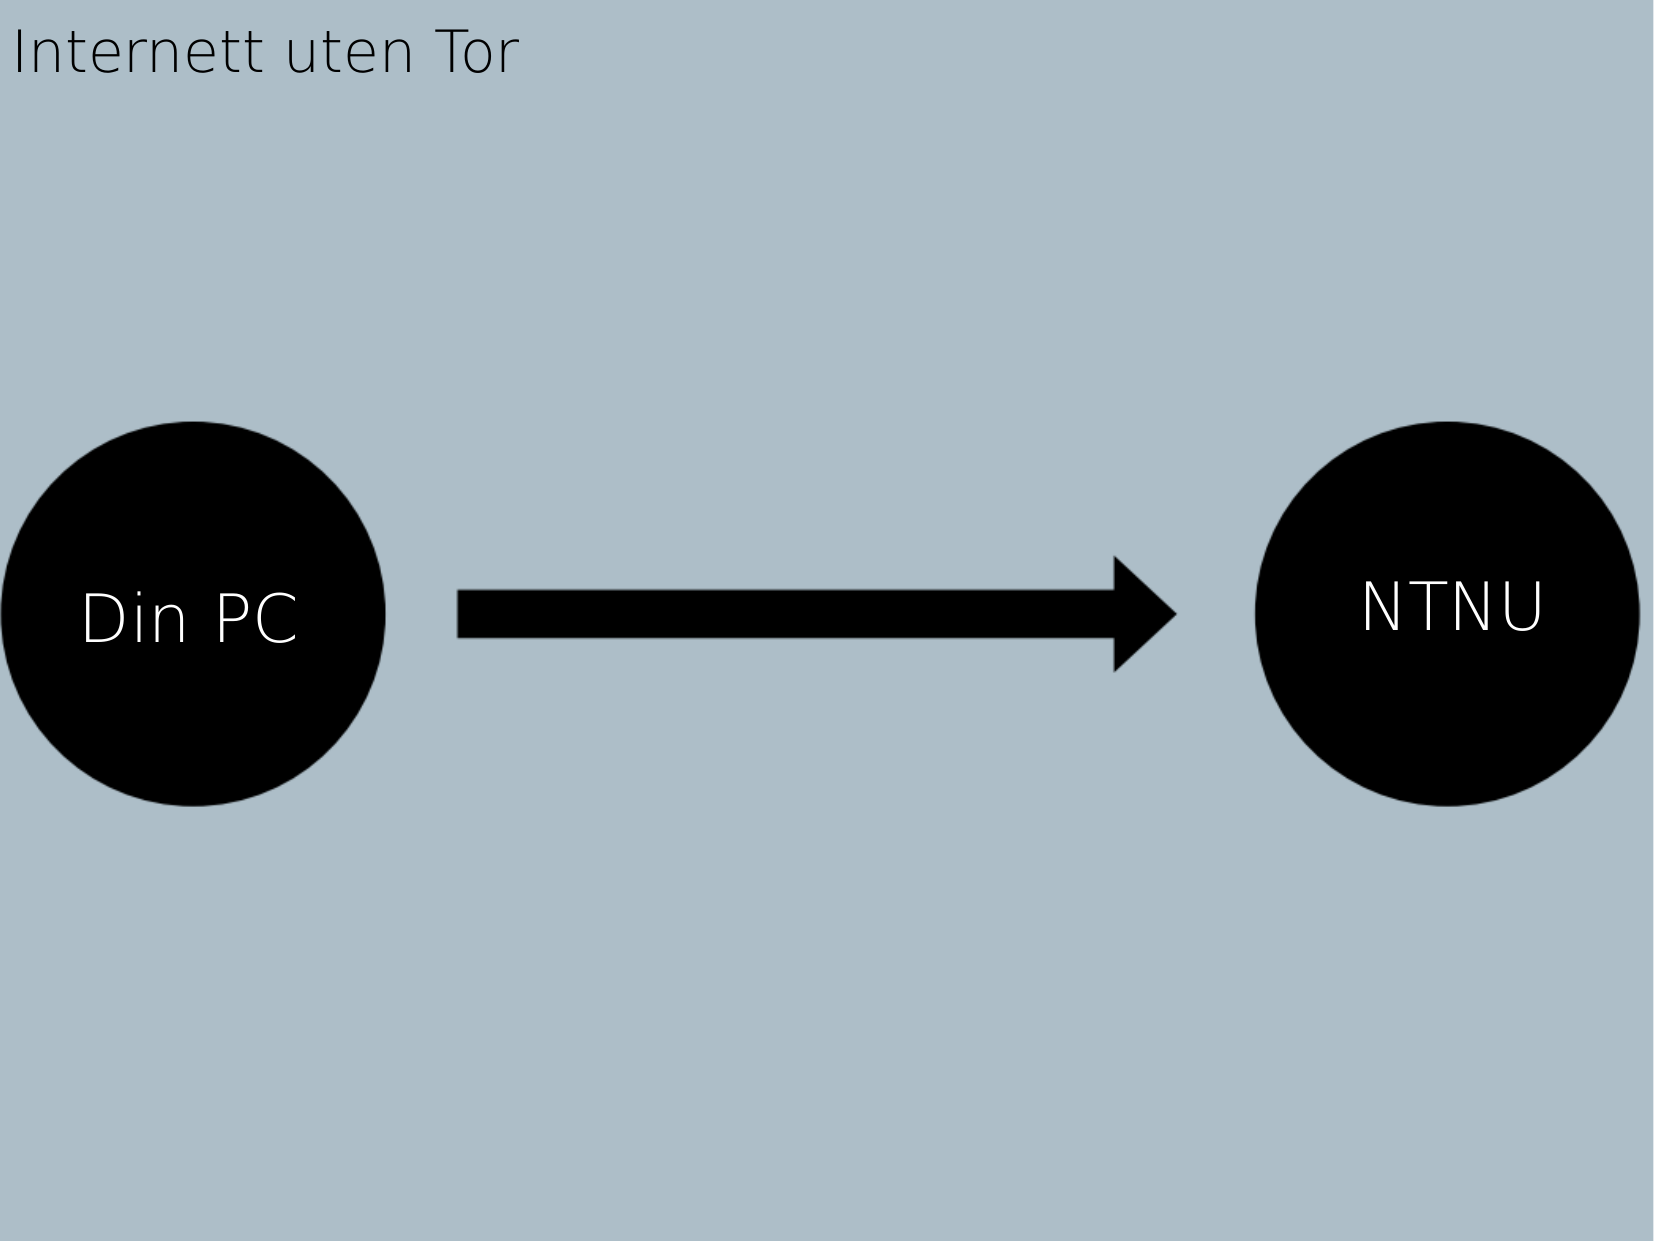

# Internett uten Tor
NTNU
Din PC